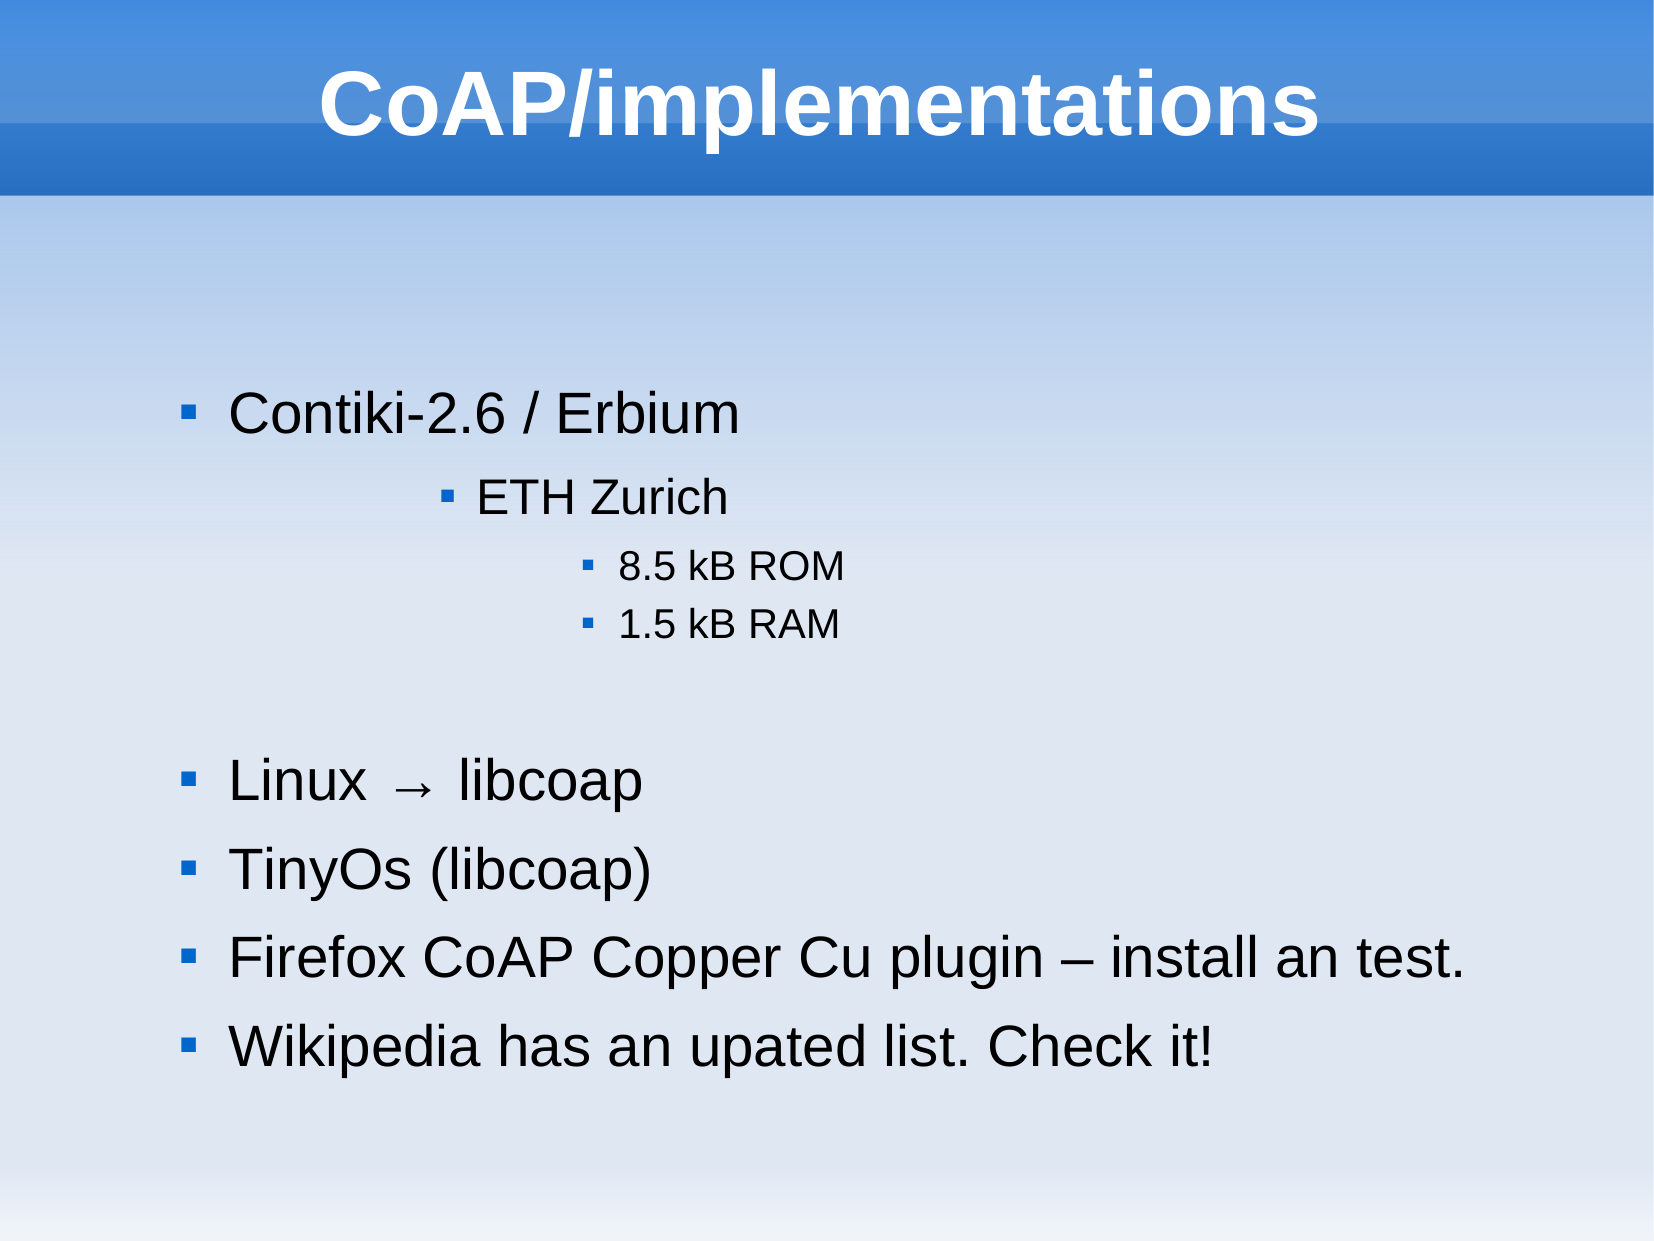

# CoAP/implementations
Contiki-2.6 / Erbium
ETH Zurich
8.5 kB ROM
1.5 kB RAM
Linux → libcoap
TinyOs (libcoap)
Firefox CoAP Copper Cu plugin – install an test.
Wikipedia has an upated list. Check it!